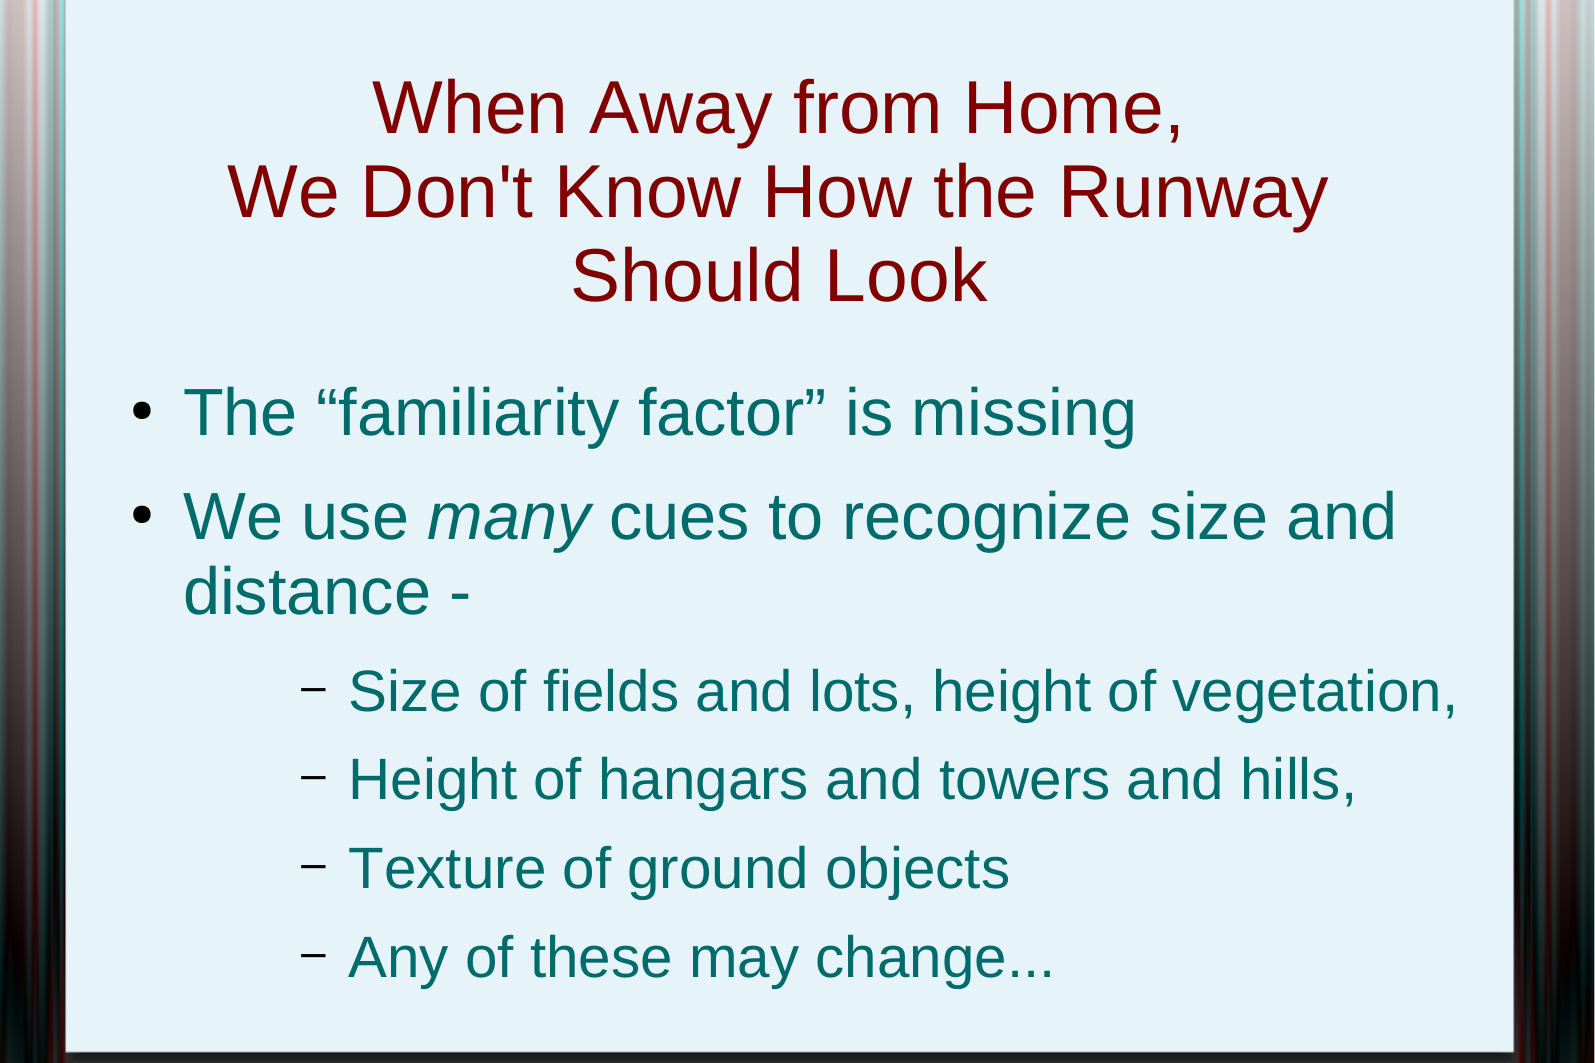

# When Away from Home, We Don't Know How the Runway Should Look
The “familiarity factor” is missing
We use many cues to recognize size and distance -
Size of fields and lots, height of vegetation,
Height of hangars and towers and hills,
Texture of ground objects
Any of these may change...